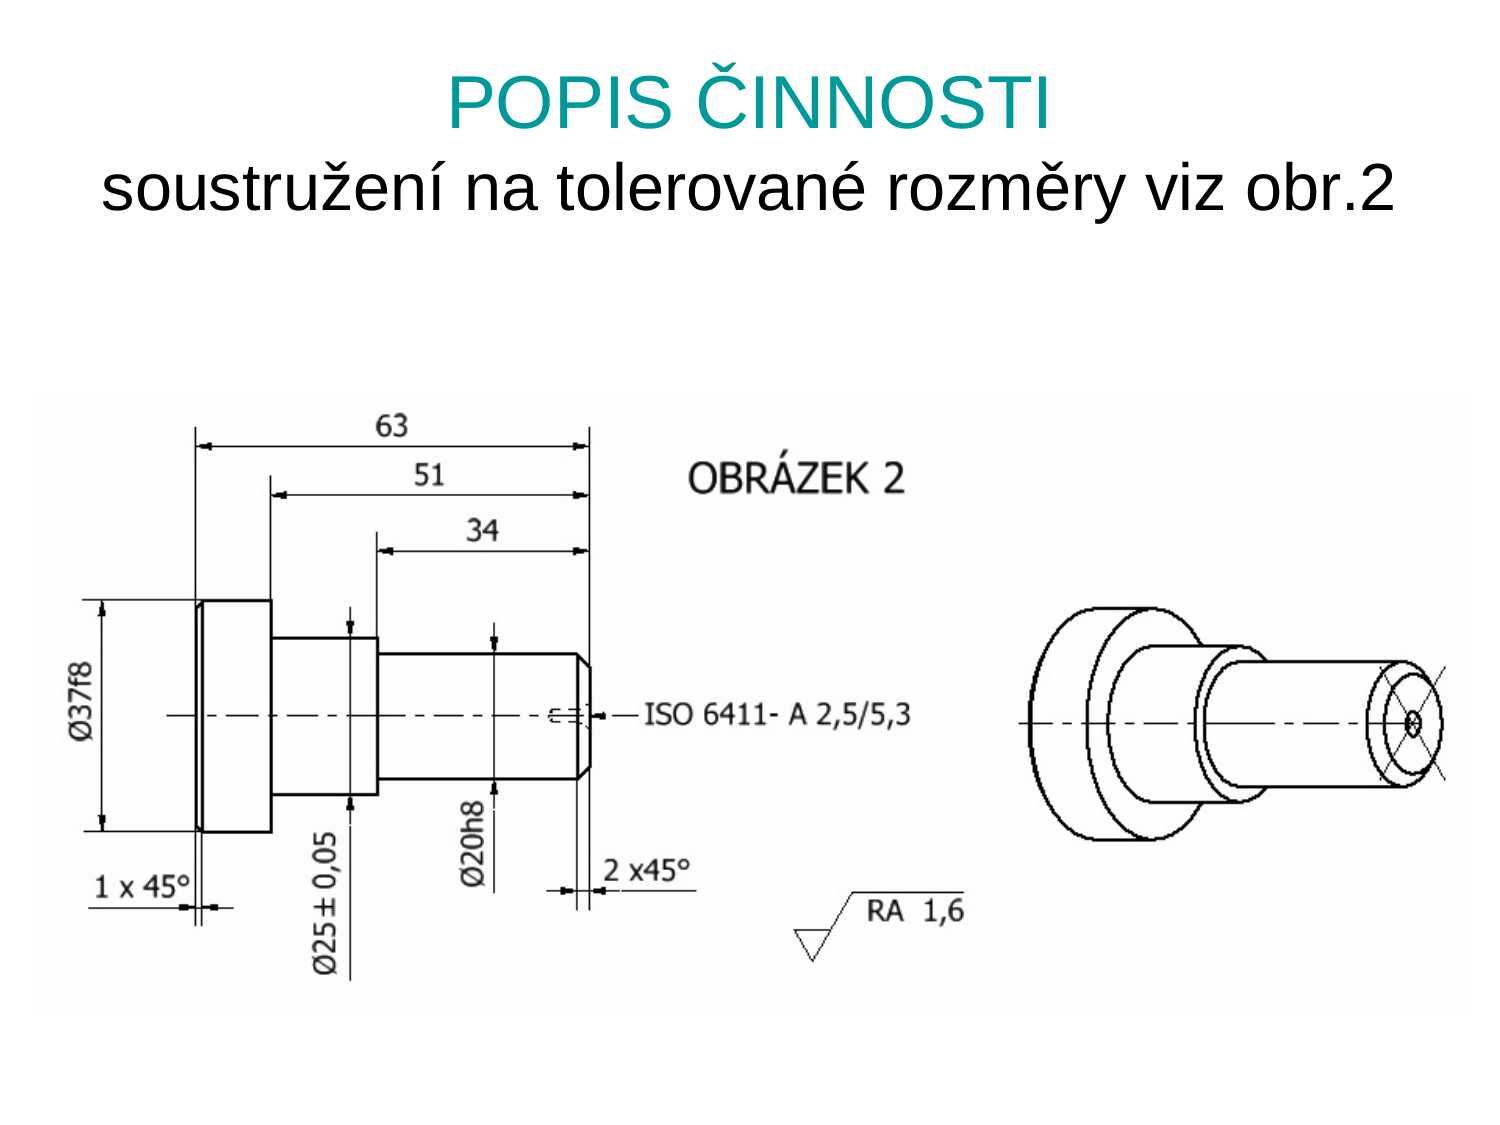

# POPIS ČINNOSTI soustružení na tolerované rozměry viz obr.2